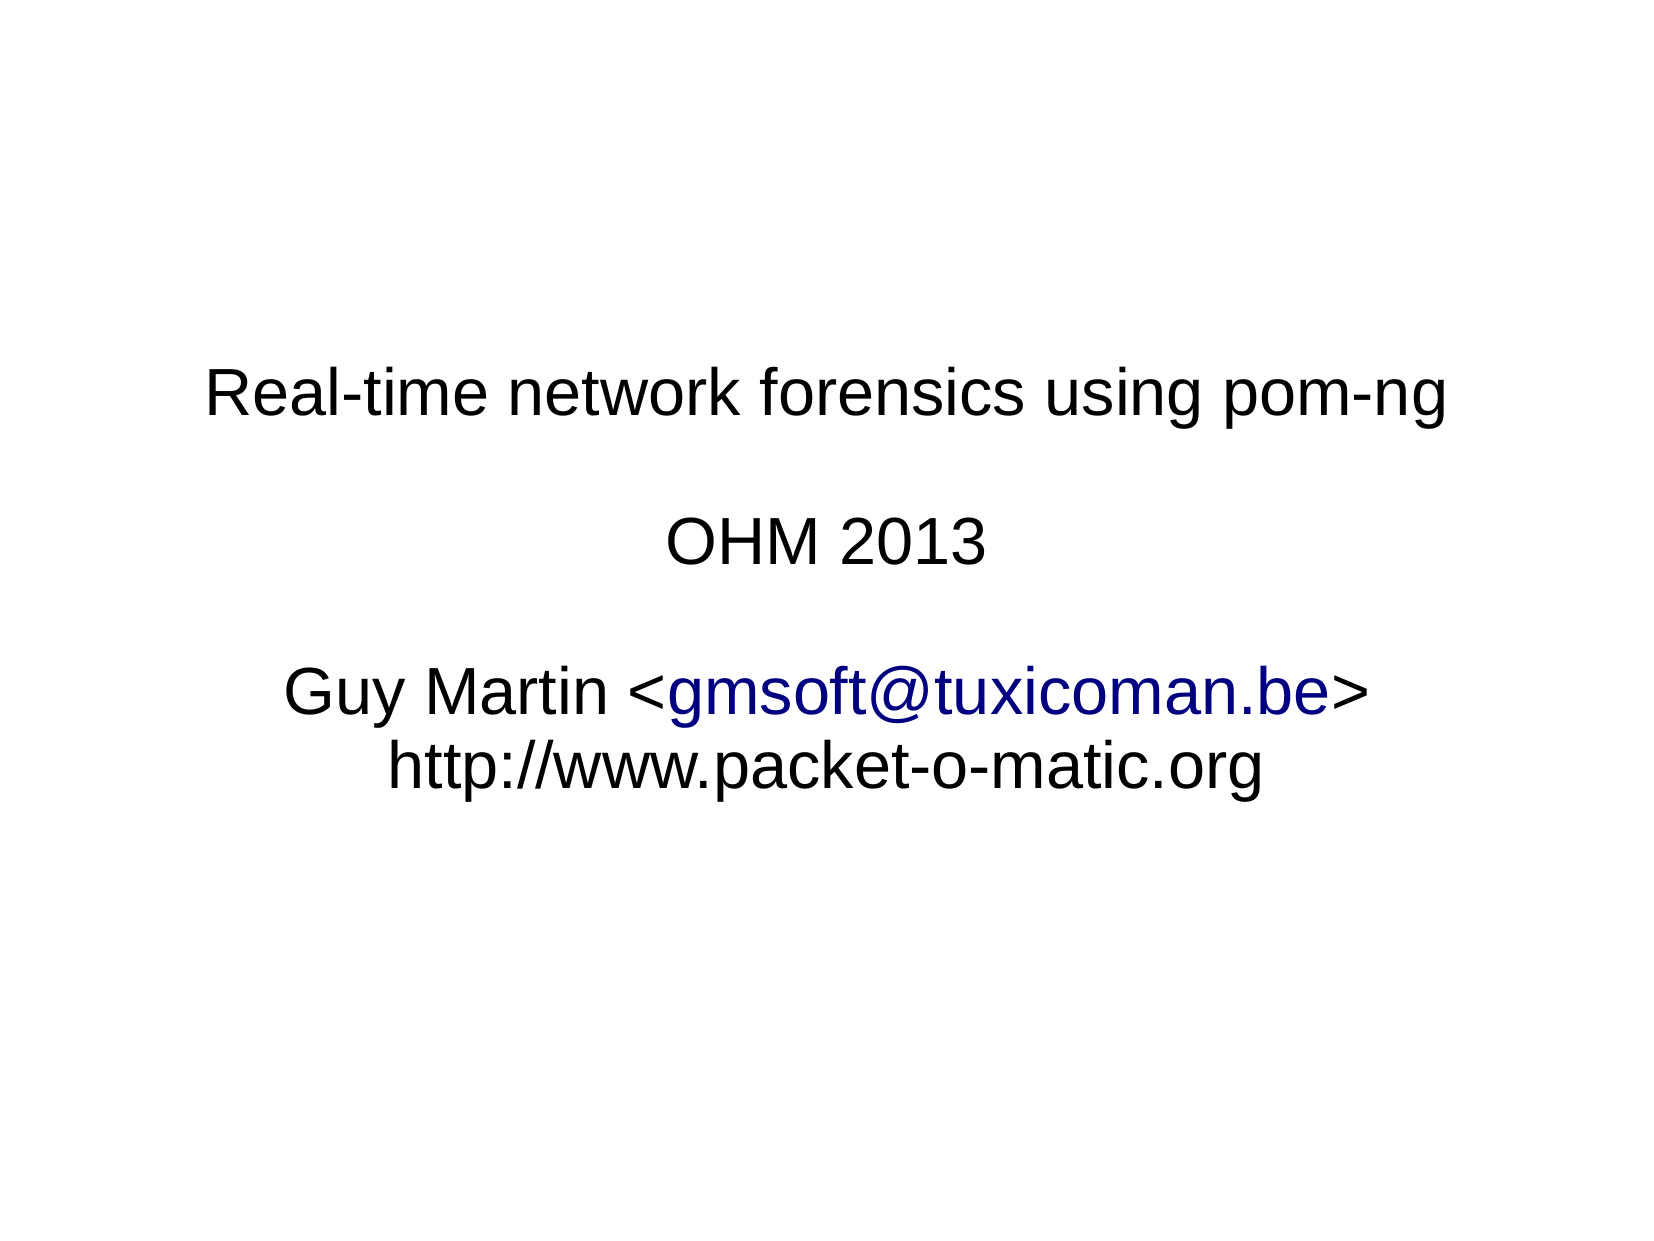

# Real-time network forensics using pom-ng
OHM 2013
Guy Martin <gmsoft@tuxicoman.be>
http://www.packet-o-matic.org